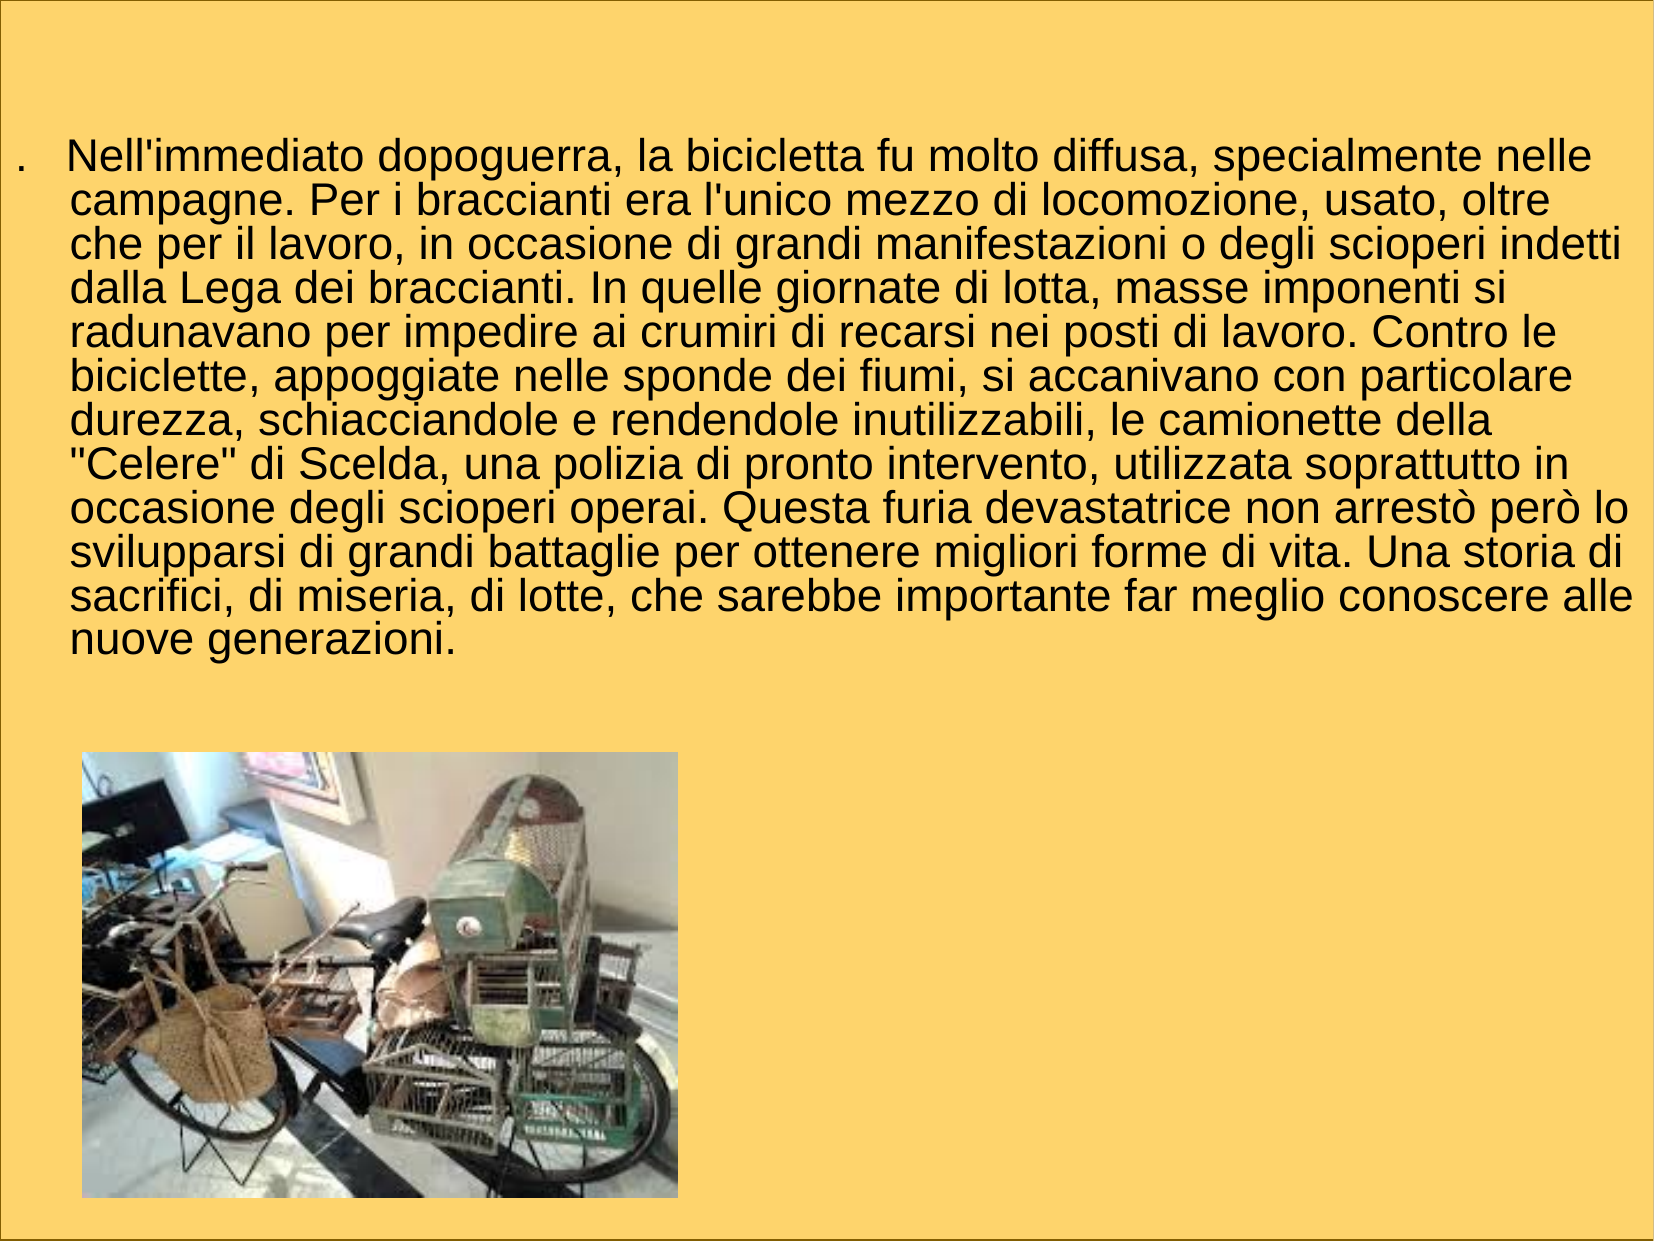

. Nell'immediato dopoguerra, la bicicletta fu molto diffusa, specialmente nelle campagne. Per i braccianti era l'unico mezzo di locomozione, usato, oltre che per il lavoro, in occasione di grandi manifestazioni o degli scioperi indetti dalla Lega dei braccianti. In quelle giornate di lotta, masse imponenti si radunavano per impedire ai crumiri di recarsi nei posti di lavoro. Contro le biciclette, appoggiate nelle sponde dei fiumi, si accanivano con particolare durezza, schiacciandole e rendendole inutilizzabili, le camionette della "Celere" di Scelda, una polizia di pronto intervento, utilizzata soprattutto in occasione degli scioperi operai. Questa furia devastatrice non arrestò però lo svilupparsi di grandi battaglie per ottenere migliori forme di vita. Una storia di sacrifici, di miseria, di lotte, che sarebbe importante far meglio conoscere alle nuove generazioni.